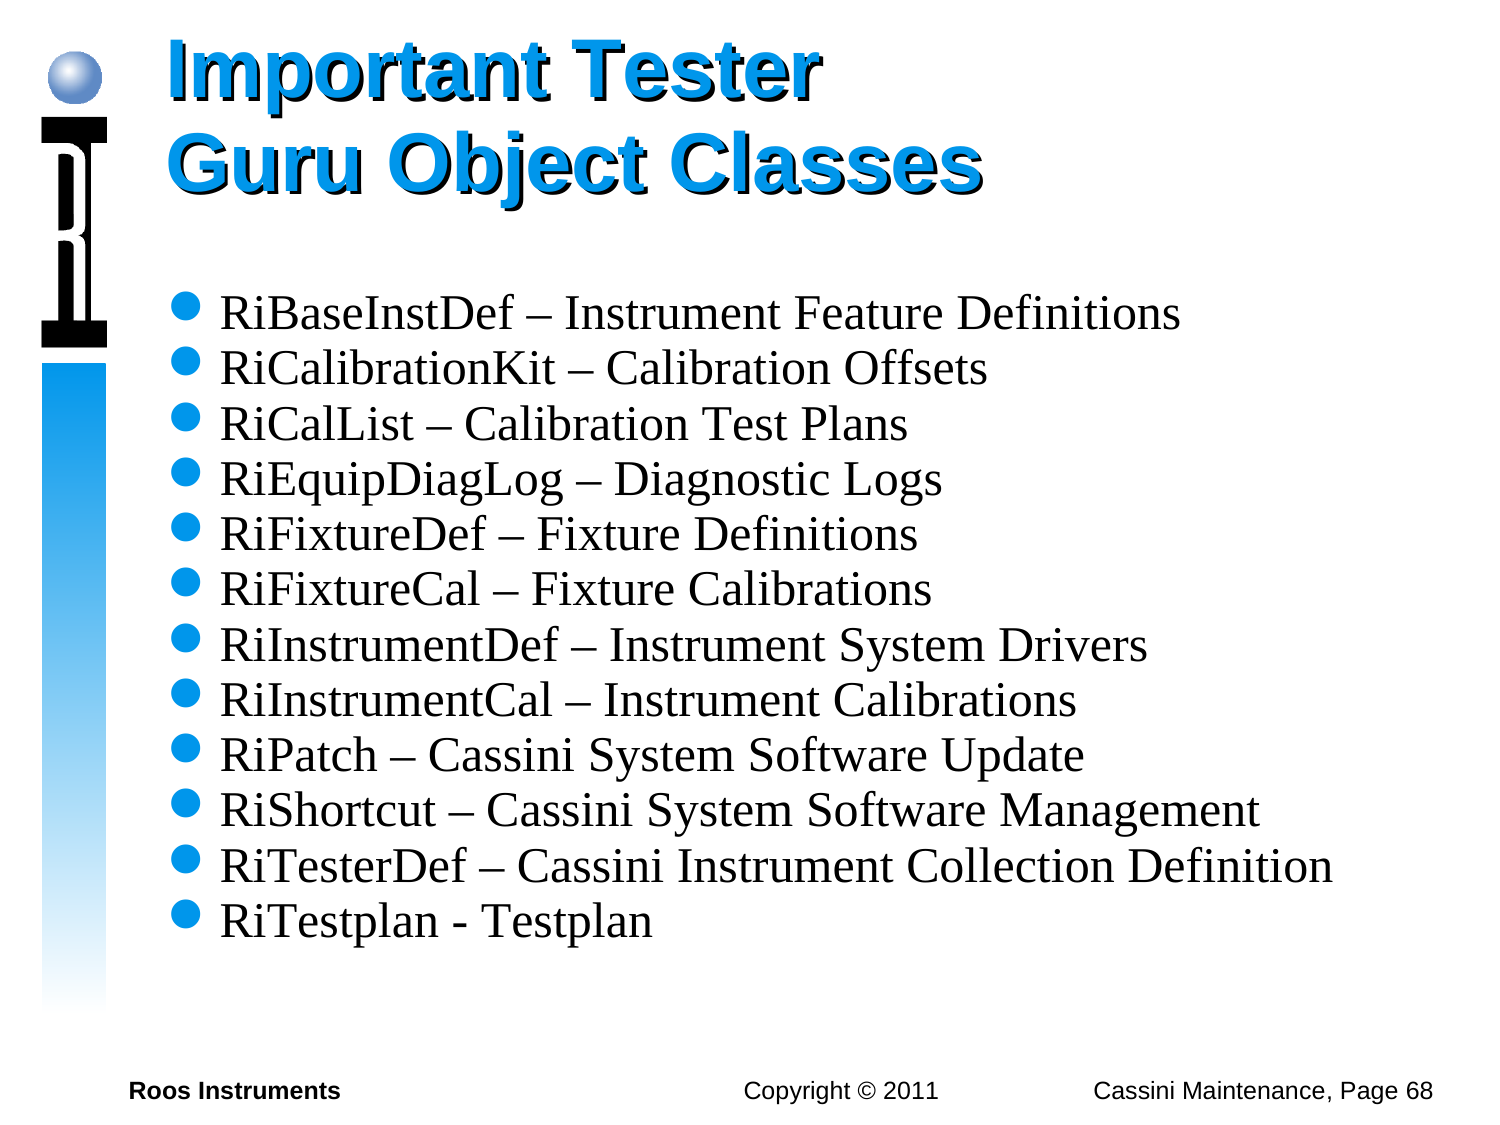

# Important Tester Guru Object Classes
RiBaseInstDef – Instrument Feature Definitions
RiCalibrationKit – Calibration Offsets
RiCalList – Calibration Test Plans
RiEquipDiagLog – Diagnostic Logs
RiFixtureDef – Fixture Definitions
RiFixtureCal – Fixture Calibrations
RiInstrumentDef – Instrument System Drivers
RiInstrumentCal – Instrument Calibrations
RiPatch – Cassini System Software Update
RiShortcut – Cassini System Software Management
RiTesterDef – Cassini Instrument Collection Definition
RiTestplan - Testplan